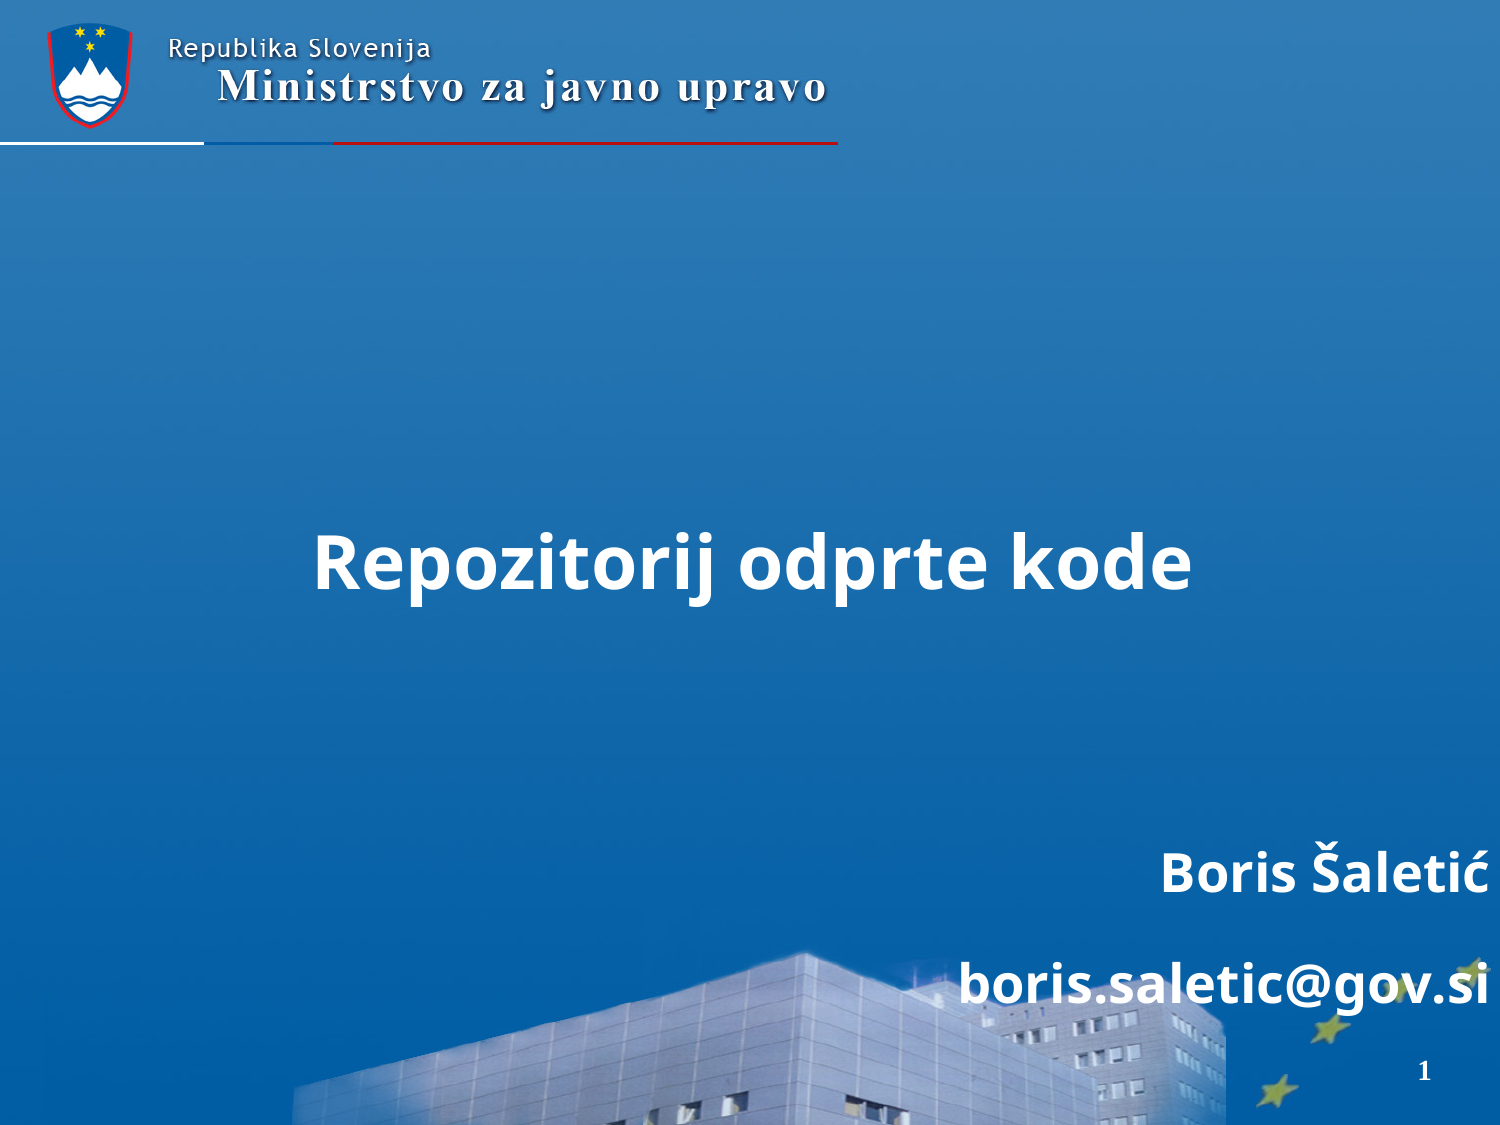

# Repozitorij odprte kode
Boris Šaletić
boris.saletic@gov.si
1